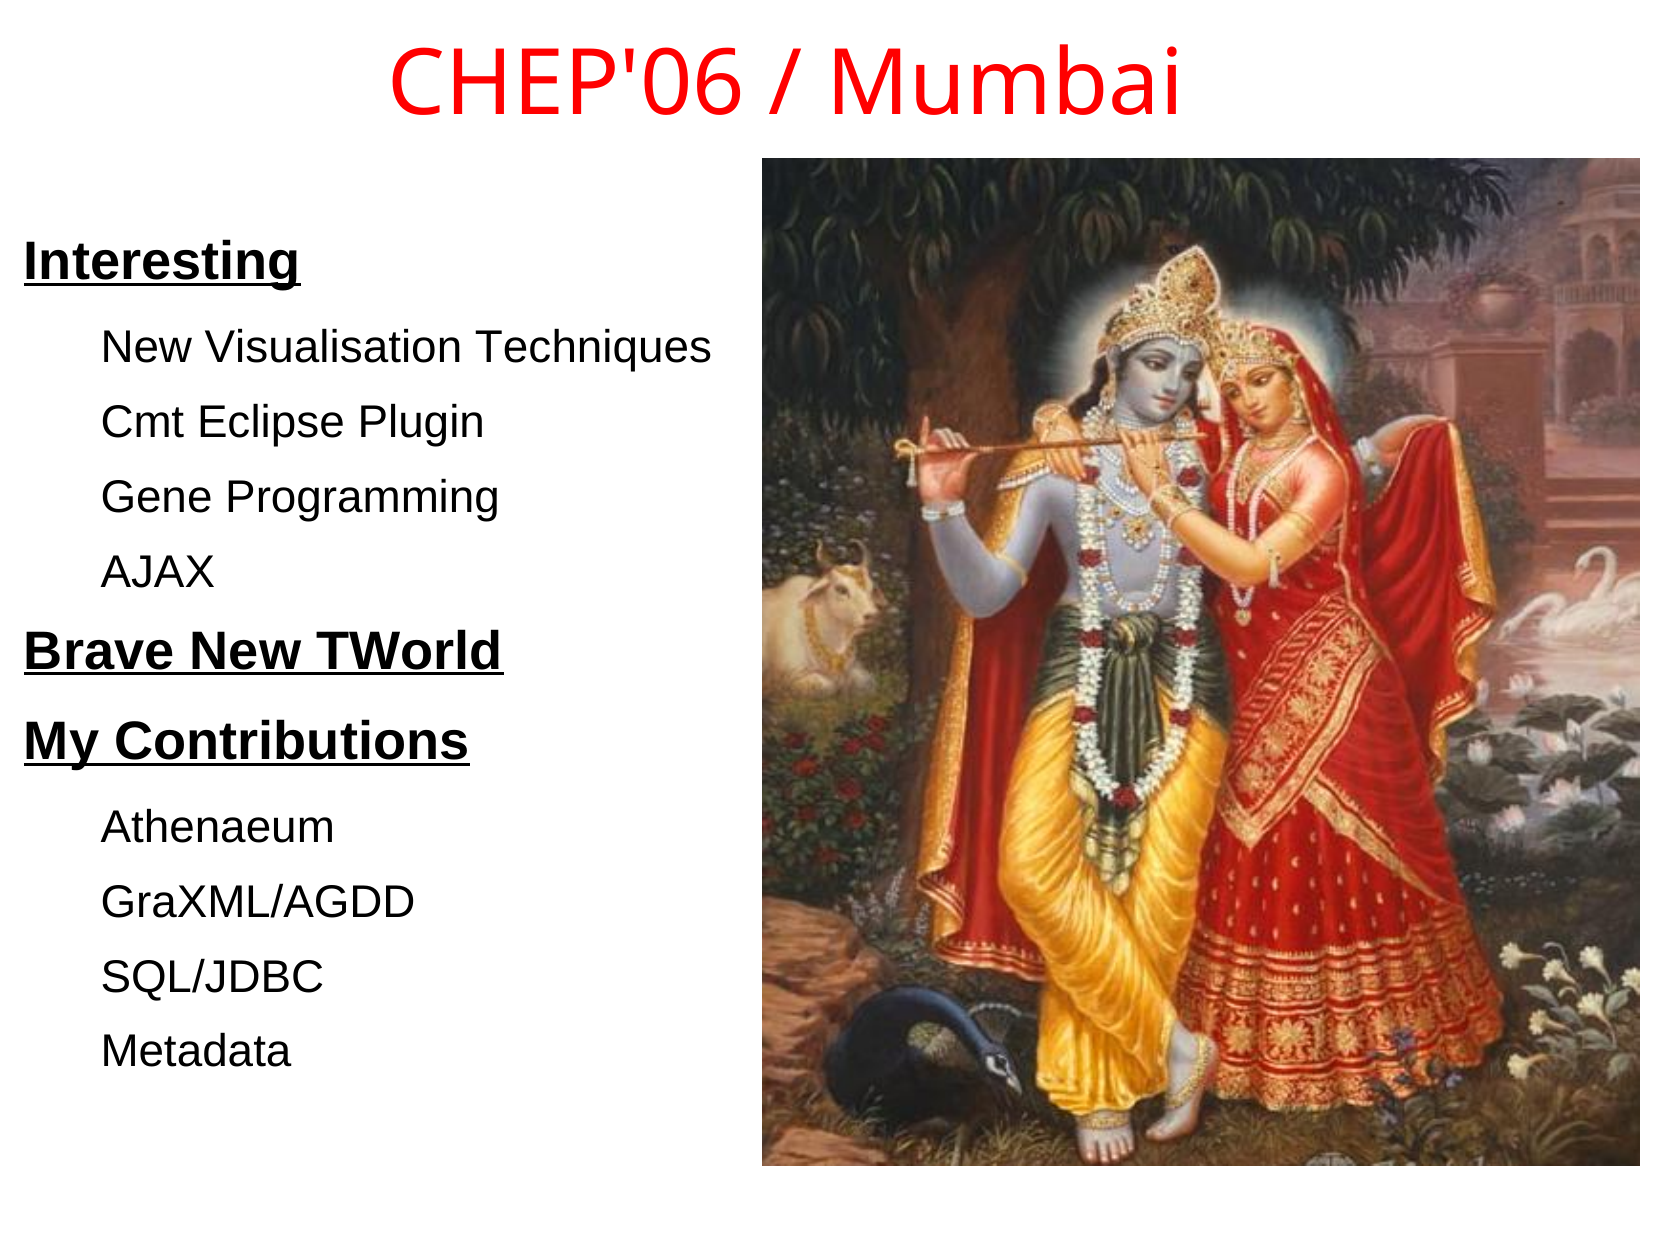

# CHEP'06 / Mumbai
Interesting
New Visualisation Techniques
Cmt Eclipse Plugin
Gene Programming
AJAX
Brave New TWorld
My Contributions
Athenaeum
GraXML/AGDD
SQL/JDBC
Metadata